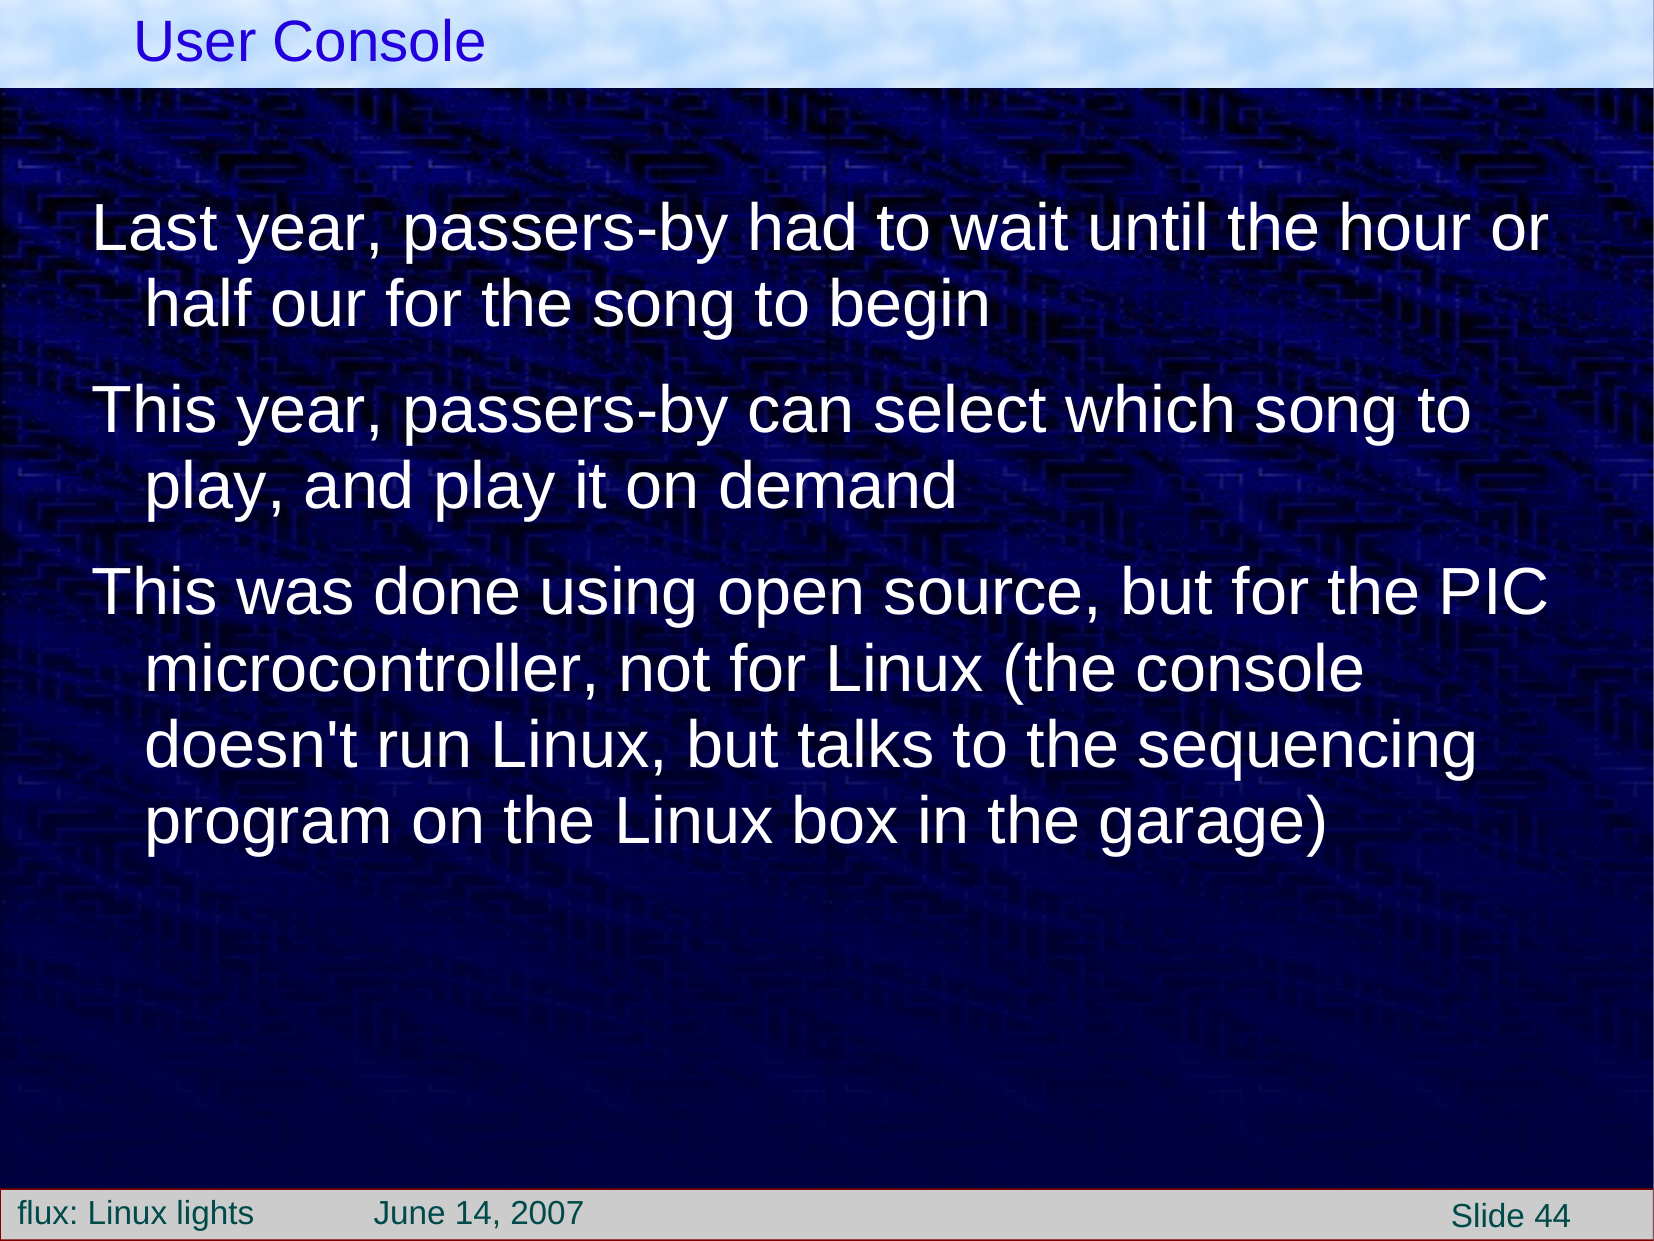

User Console
# Last year, passers-by had to wait until the hour or half our for the song to begin
This year, passers-by can select which song to play, and play it on demand
This was done using open source, but for the PIC microcontroller, not for Linux (the console doesn't run Linux, but talks to the sequencing program on the Linux box in the garage)
flux: Linux lights	June 14, 2007
Slide